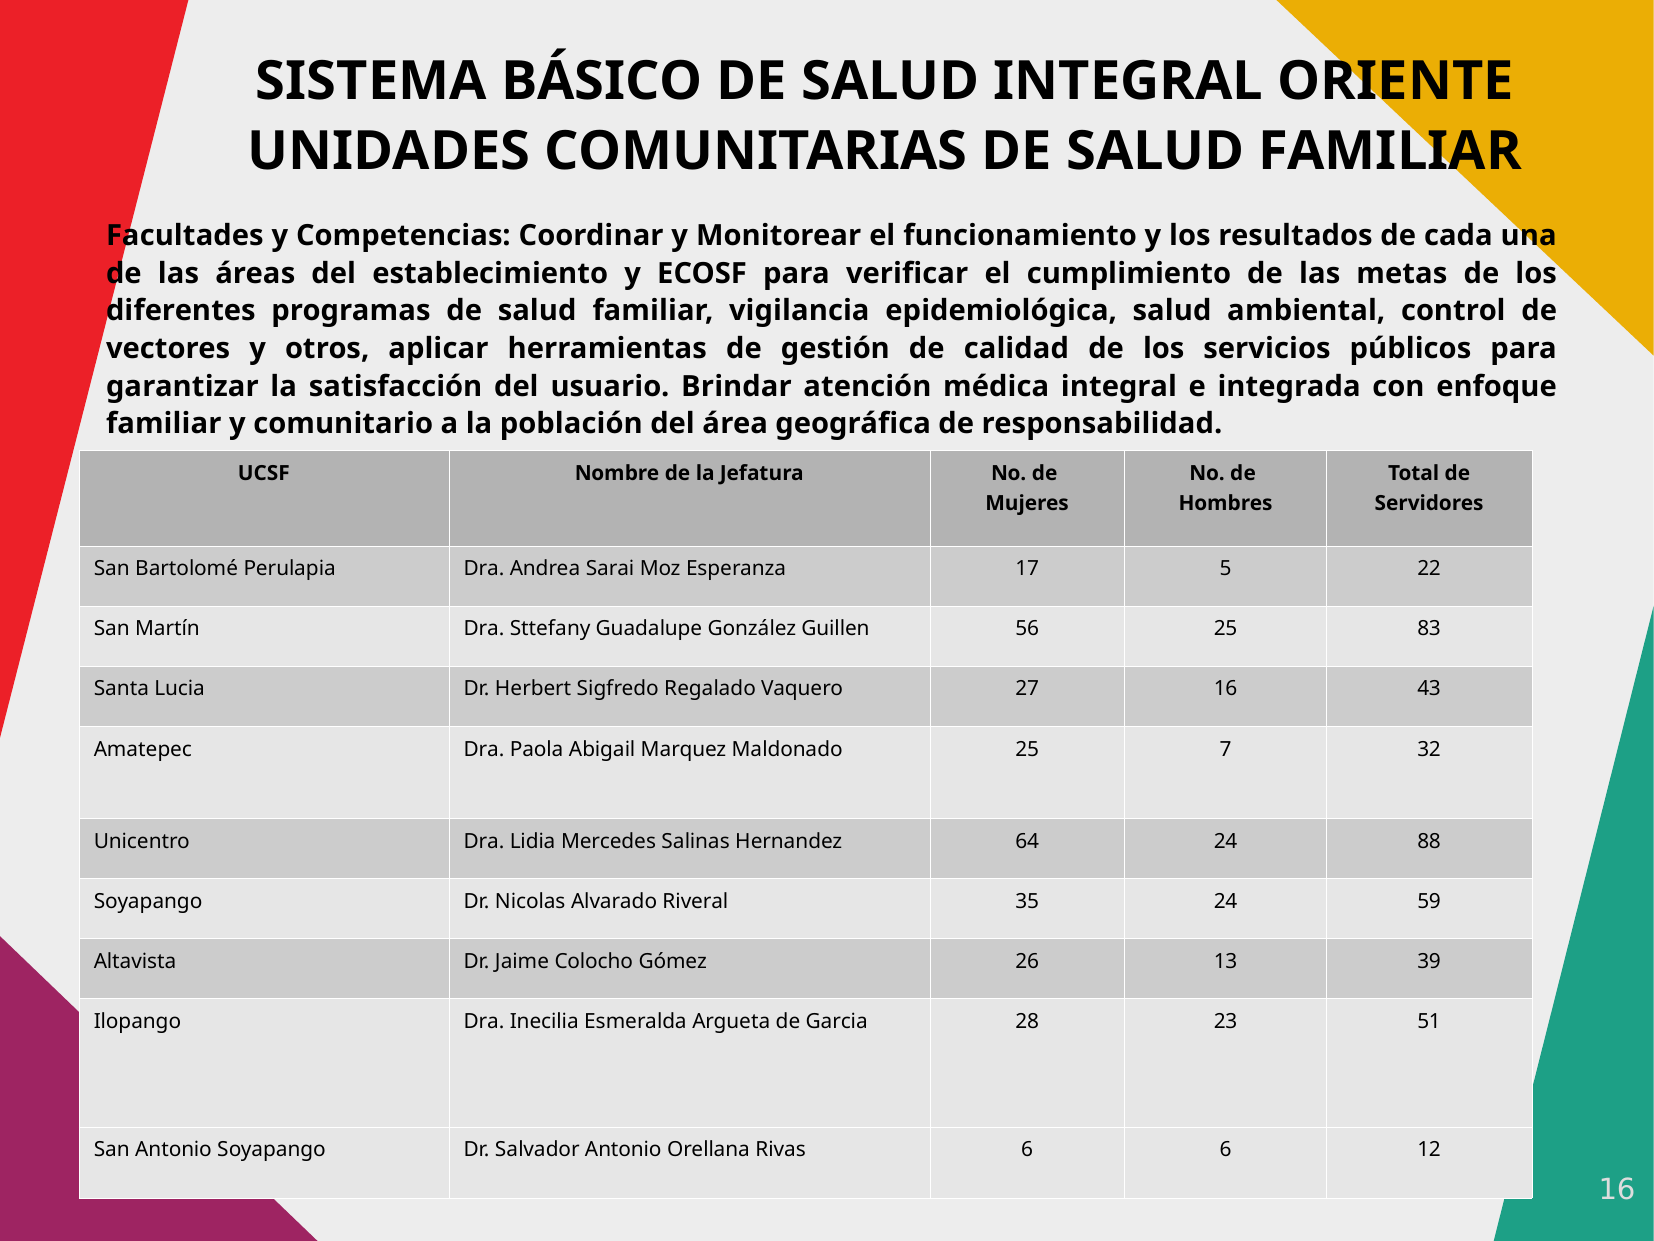

# SISTEMA BÁSICO DE SALUD INTEGRAL ORIENTE UNIDADES COMUNITARIAS DE SALUD FAMILIAR
Facultades y Competencias: Coordinar y Monitorear el funcionamiento y los resultados de cada una de las áreas del establecimiento y ECOSF para verificar el cumplimiento de las metas de los diferentes programas de salud familiar, vigilancia epidemiológica, salud ambiental, control de vectores y otros, aplicar herramientas de gestión de calidad de los servicios públicos para garantizar la satisfacción del usuario. Brindar atención médica integral e integrada con enfoque familiar y comunitario a la población del área geográfica de responsabilidad.
| UCSF | Nombre de la Jefatura | No. de Mujeres | No. de Hombres | Total de Servidores |
| --- | --- | --- | --- | --- |
| San Bartolomé Perulapia | Dra. Andrea Sarai Moz Esperanza | 17 | 5 | 22 |
| San Martín | Dra. Sttefany Guadalupe González Guillen | 56 | 25 | 83 |
| Santa Lucia | Dr. Herbert Sigfredo Regalado Vaquero | 27 | 16 | 43 |
| Amatepec | Dra. Paola Abigail Marquez Maldonado | 25 | 7 | 32 |
| Unicentro | Dra. Lidia Mercedes Salinas Hernandez | 64 | 24 | 88 |
| Soyapango | Dr. Nicolas Alvarado Riveral | 35 | 24 | 59 |
| Altavista | Dr. Jaime Colocho Gómez | 26 | 13 | 39 |
| Ilopango | Dra. Inecilia Esmeralda Argueta de Garcia | 28 | 23 | 51 |
| San Antonio Soyapango | Dr. Salvador Antonio Orellana Rivas | 6 | 6 | 12 |
16